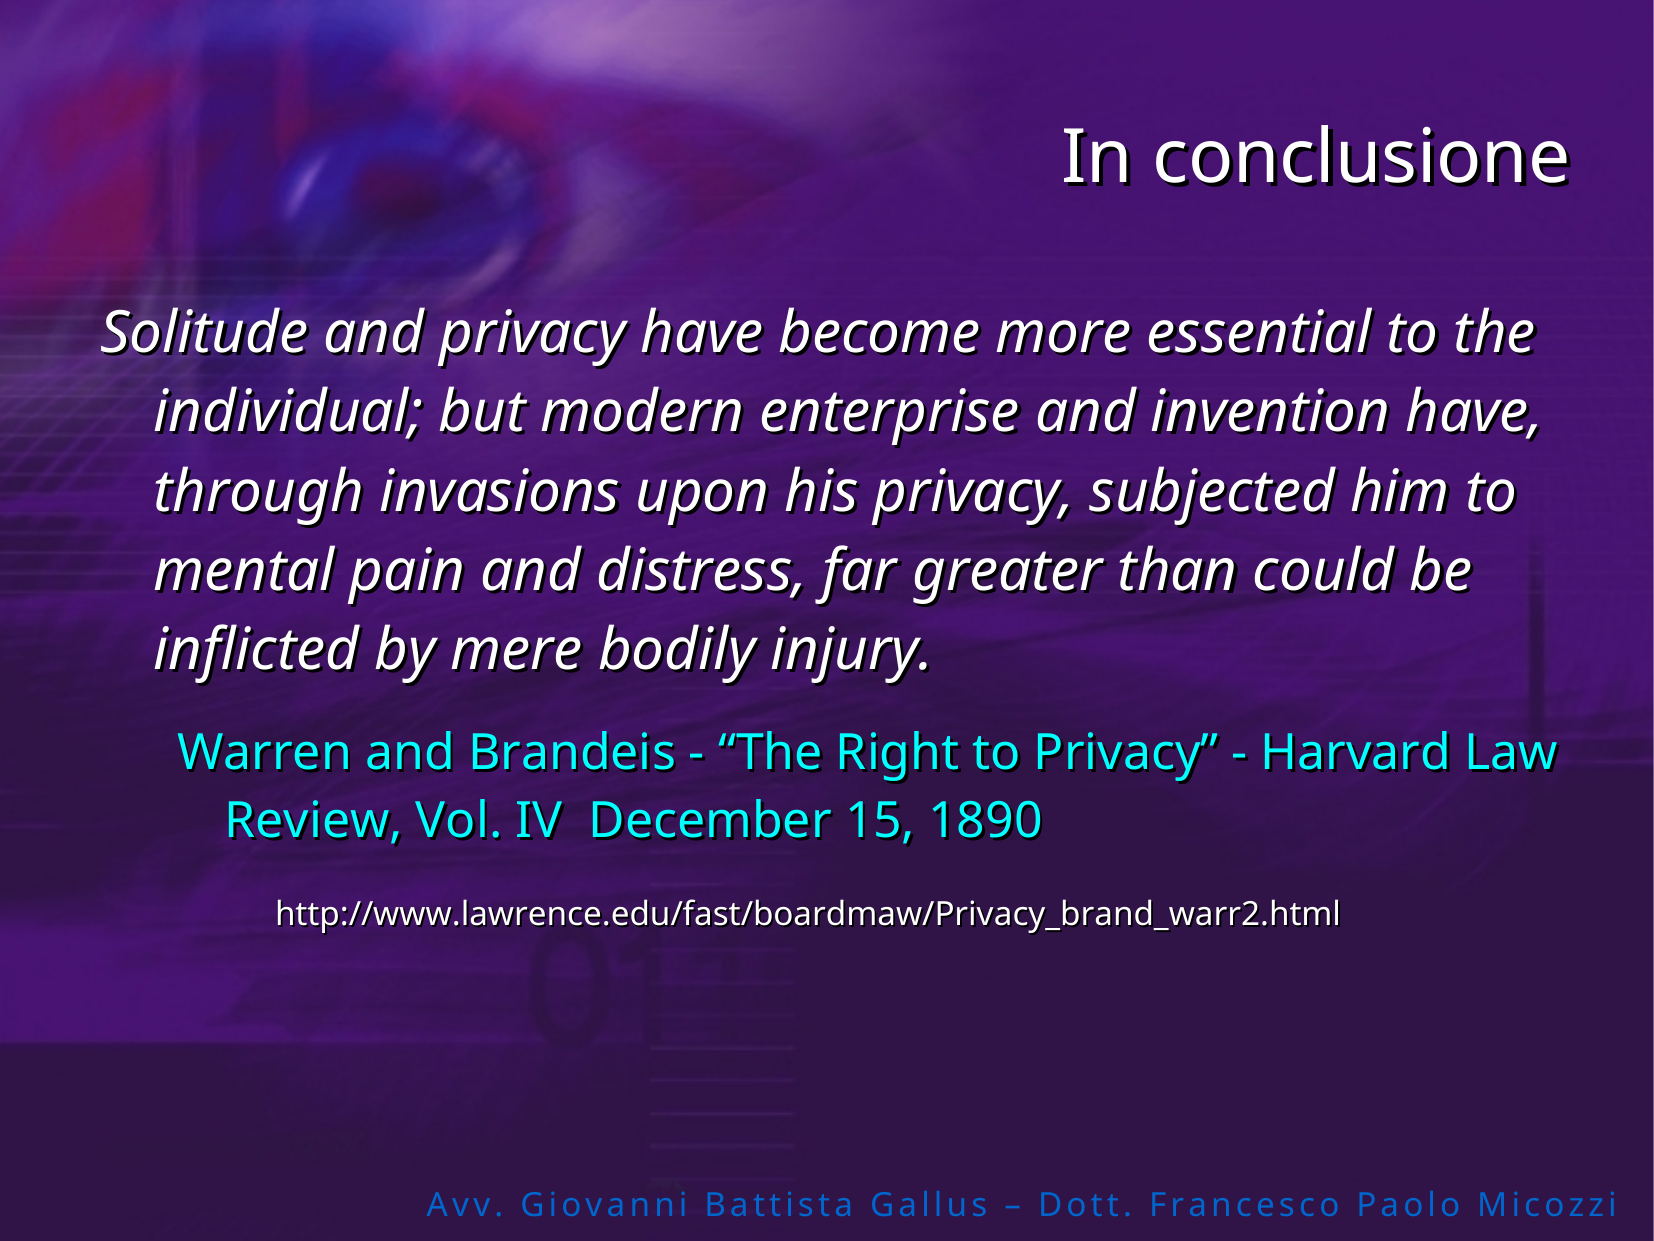

# In conclusione
Solitude and privacy have become more essential to the individual; but modern enterprise and invention have, through invasions upon his privacy, subjected him to mental pain and distress, far greater than could be inflicted by mere bodily injury.
Warren and Brandeis - “The Right to Privacy” - Harvard Law Review, Vol. IV December 15, 1890
http://www.lawrence.edu/fast/boardmaw/Privacy_brand_warr2.html
dott. Francesco Paolo Micozzi - f.micozzi@studionati.it